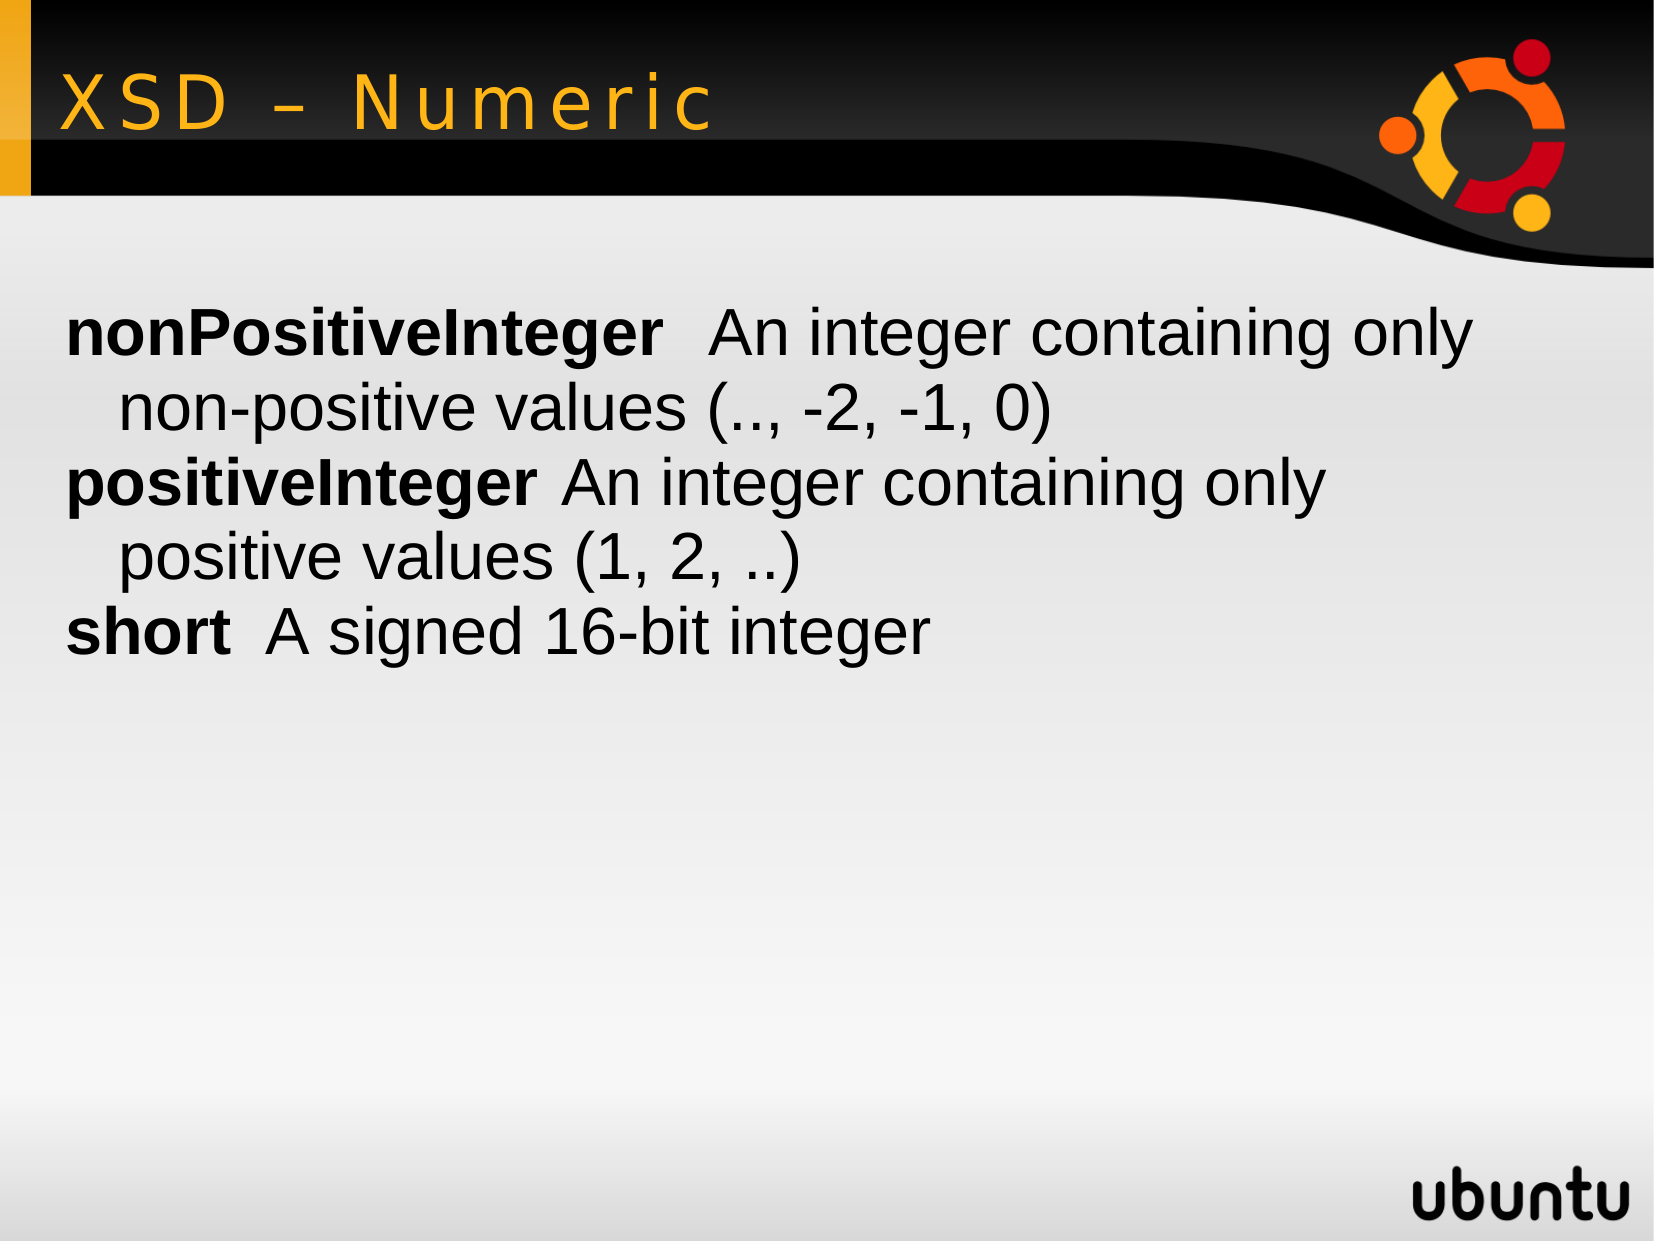

# XSD – Numeric
nonPositiveInteger 	An integer containing only non-positive values (.., -2, -1, 0)
positiveInteger 	An integer containing only positive values (1, 2, ..)
short 	A signed 16-bit integer